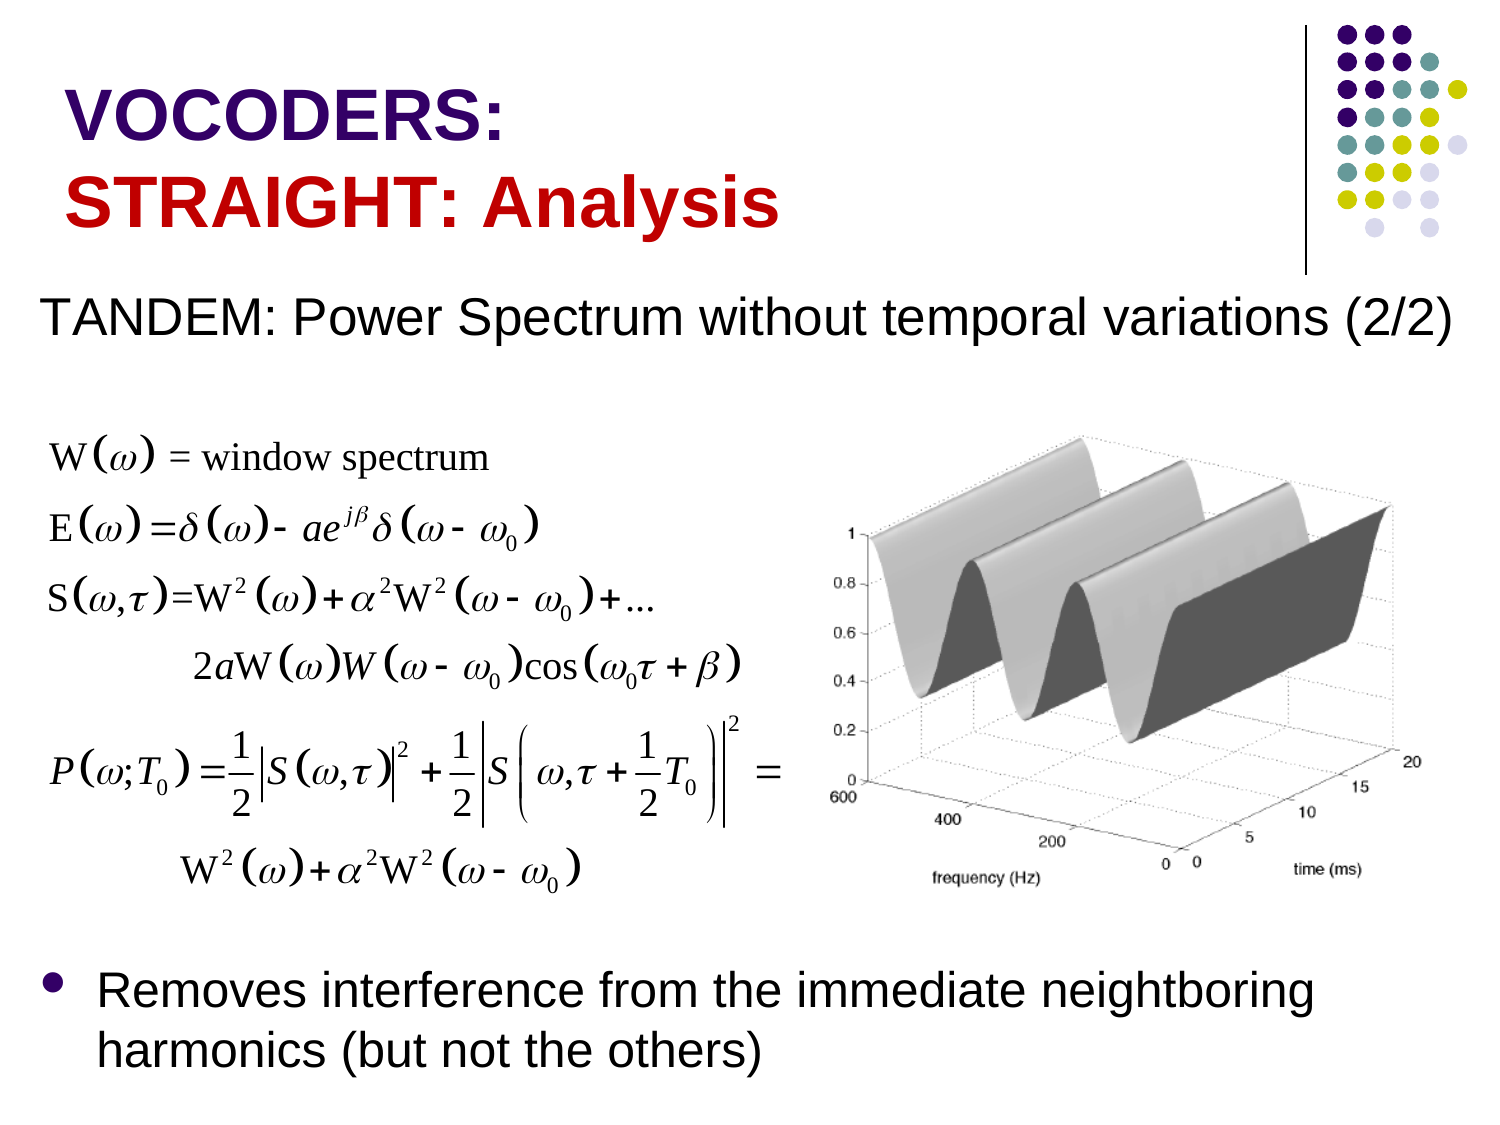

VOCODERS:
STRAIGHT: Analysis
# TANDEM: Power Spectrum without temporal variations (2/2)
Removes interference from the immediate neightboring harmonics (but not the others)